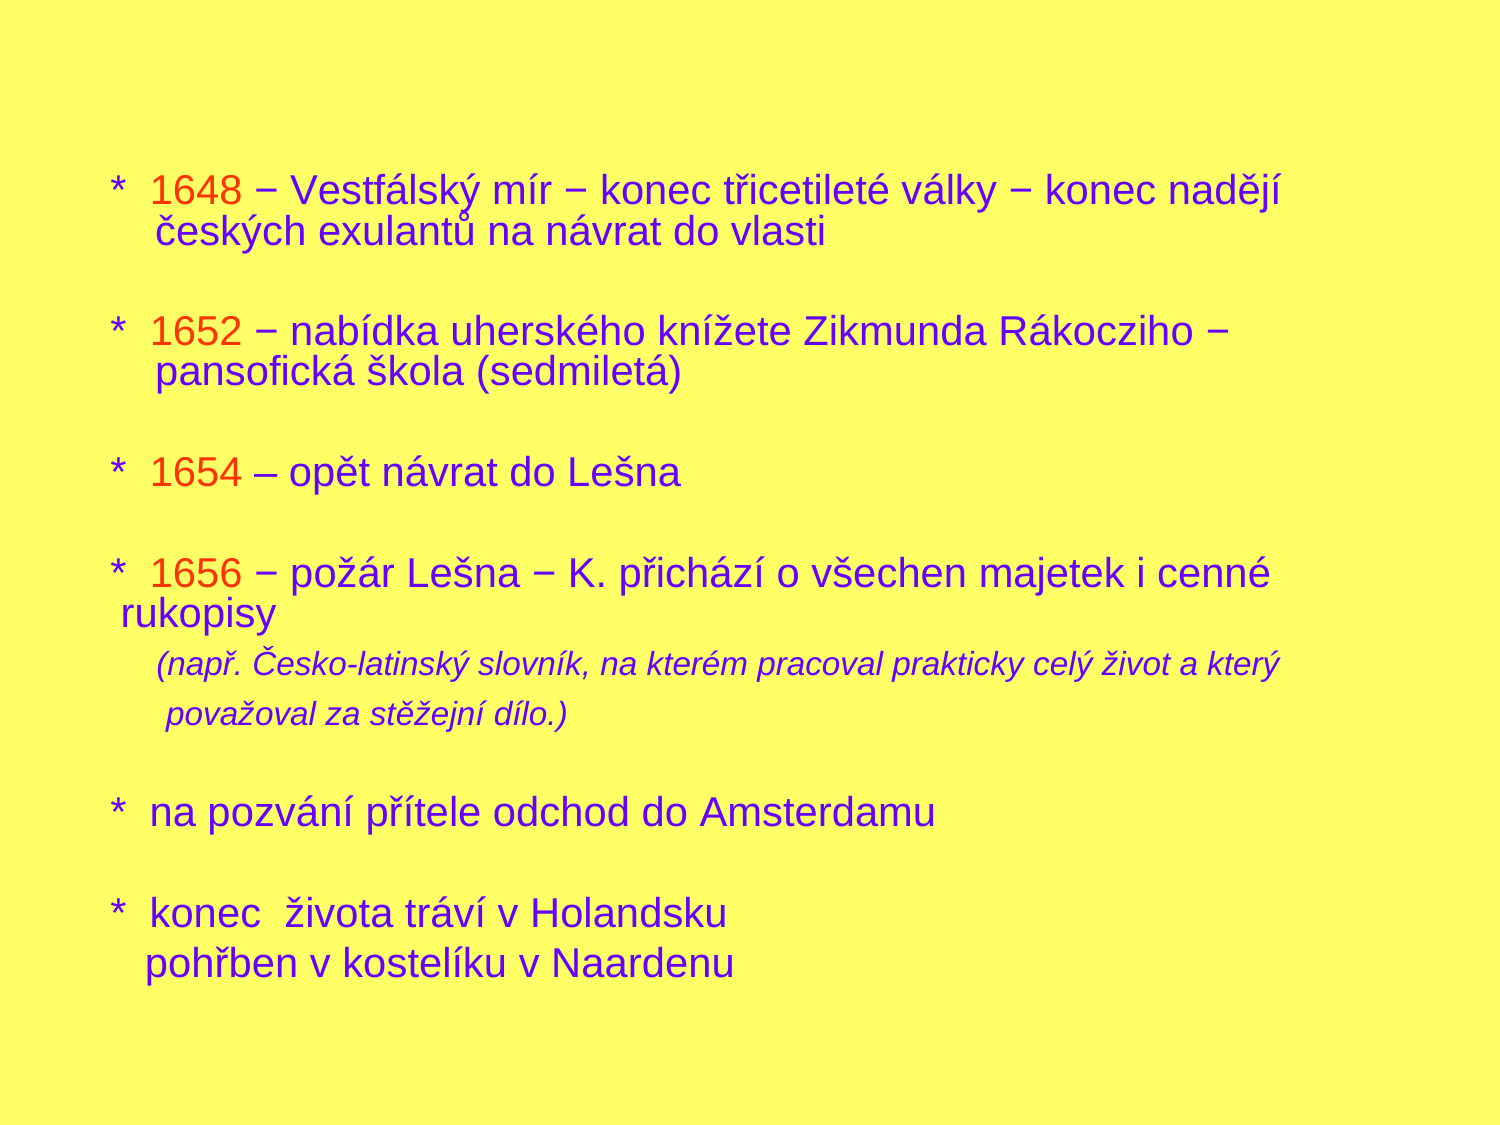

# * 1648 − Vestfálský mír − konec třicetileté války − konec nadějí českých exulantů na návrat do vlasti
 * 1652 − nabídka uherského knížete Zikmunda Rákocziho −
 pansofická škola (sedmiletá)
 * 1654 – opět návrat do Lešna
 * 1656 − požár Lešna − K. přichází o všechen majetek i cenné rukopisy
 (např. Česko-latinský slovník, na kterém pracoval prakticky celý život a který
 považoval za stěžejní dílo.)
 * na pozvání přítele odchod do Amsterdamu
 * konec života tráví v Holandsku
 pohřben v kostelíku v Naardenu